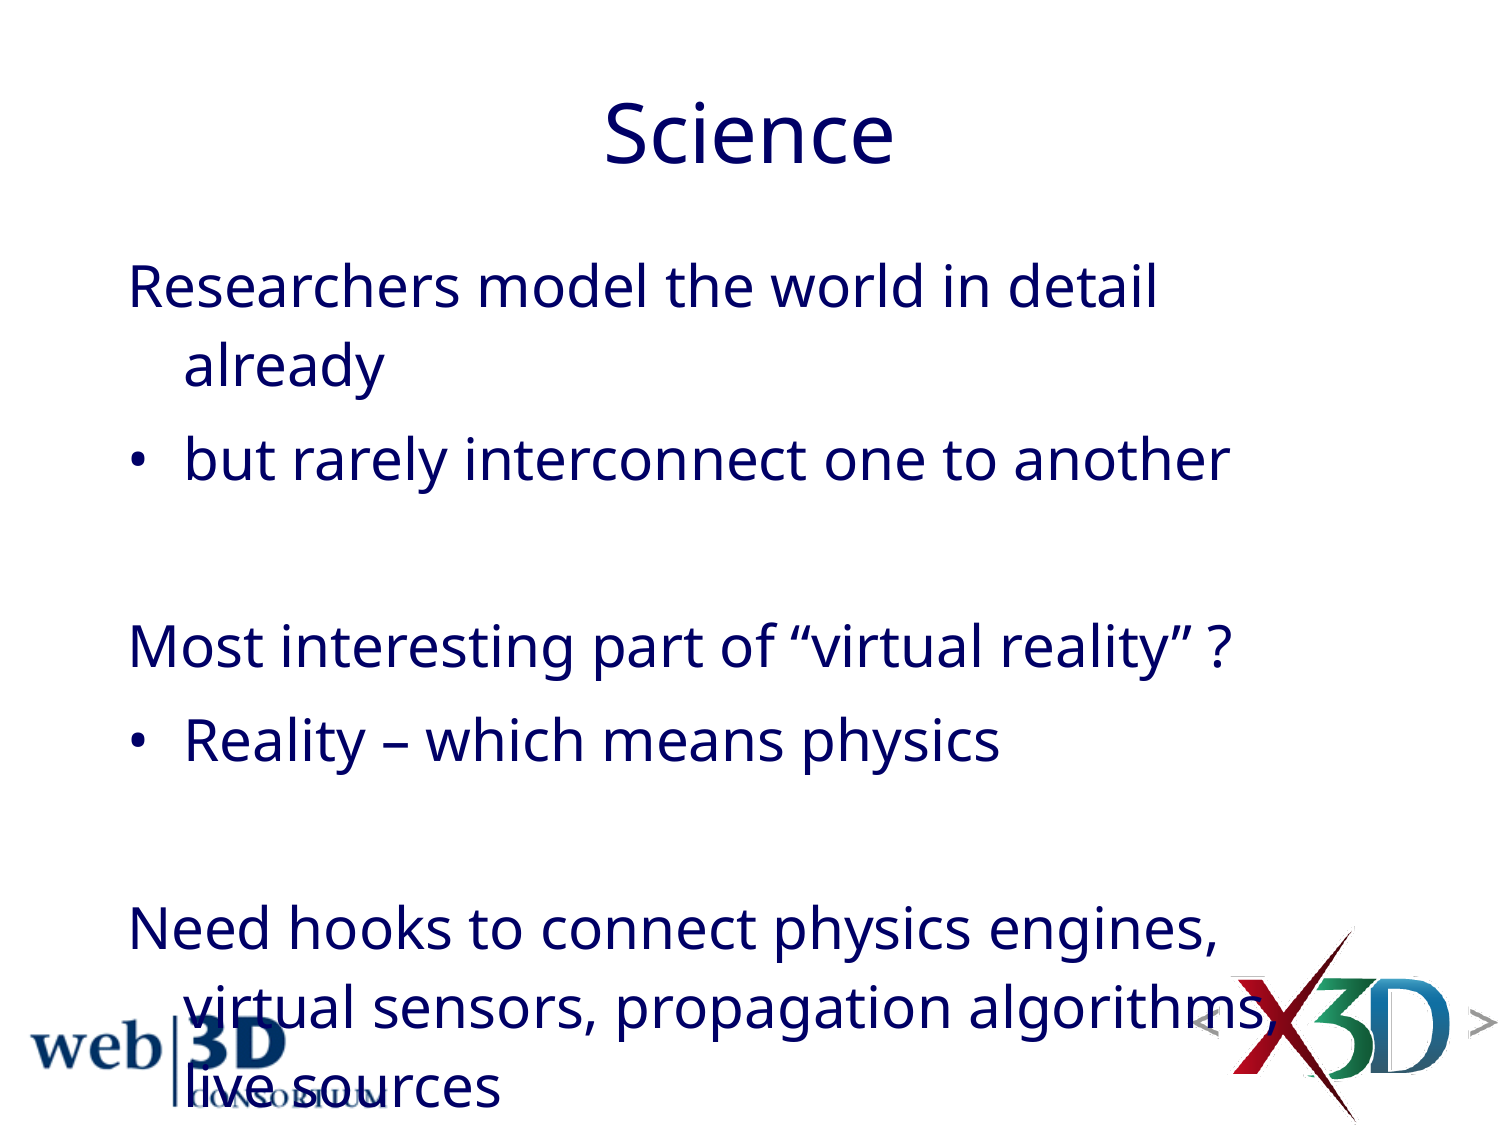

# Science
Researchers model the world in detail already
but rarely interconnect one to another
Most interesting part of “virtual reality” ?
Reality – which means physics
Need hooks to connect physics engines, virtual sensors, propagation algorithms, live sources